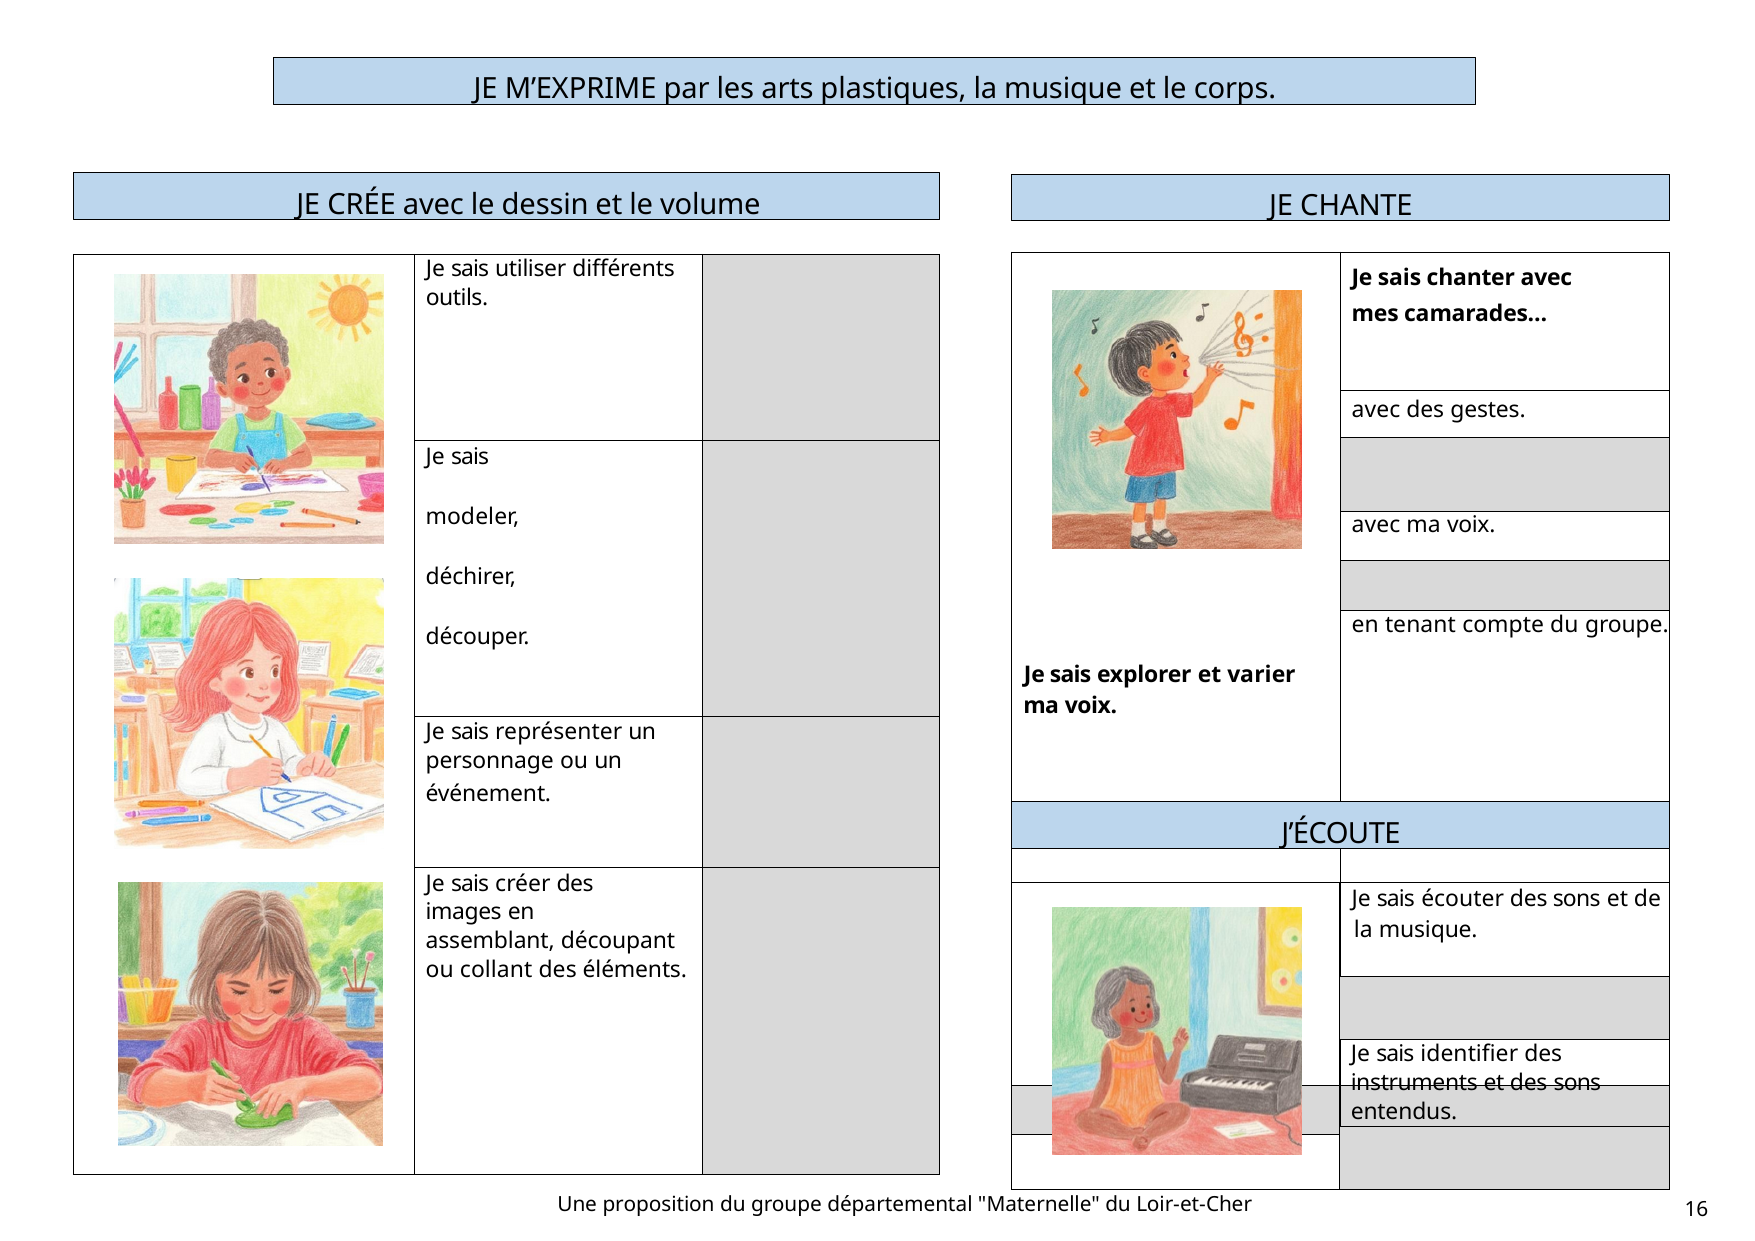

JE M’EXPRIME par les arts plastiques, la musique et le corps.
JE CRÉE avec le dessin et le volume
JE CHANTE
| Je sais explorer et varier ma voix. | Je sais chanter avec mes camarades… |
| --- | --- |
| | avec des gestes. |
| | |
| | avec ma voix. |
| | |
| | en tenant compte du groupe. |
| | |
| | Je sais utiliser différents outils. | |
| --- | --- | --- |
| | Je sais modeler, déchirer, découper. | |
| | Je sais représenter un personnage ou un événement. | |
| | Je sais créer des images en assemblant, découpant ou collant des éléments. | |
J’ÉCOUTE
| | Je sais écouter des sons et de la musique. |
| --- | --- |
| | |
| | Je sais identifier des instruments et des sons entendus. |
| | |
Une proposition du groupe départemental "Maternelle" du Loir-et-Cher
16